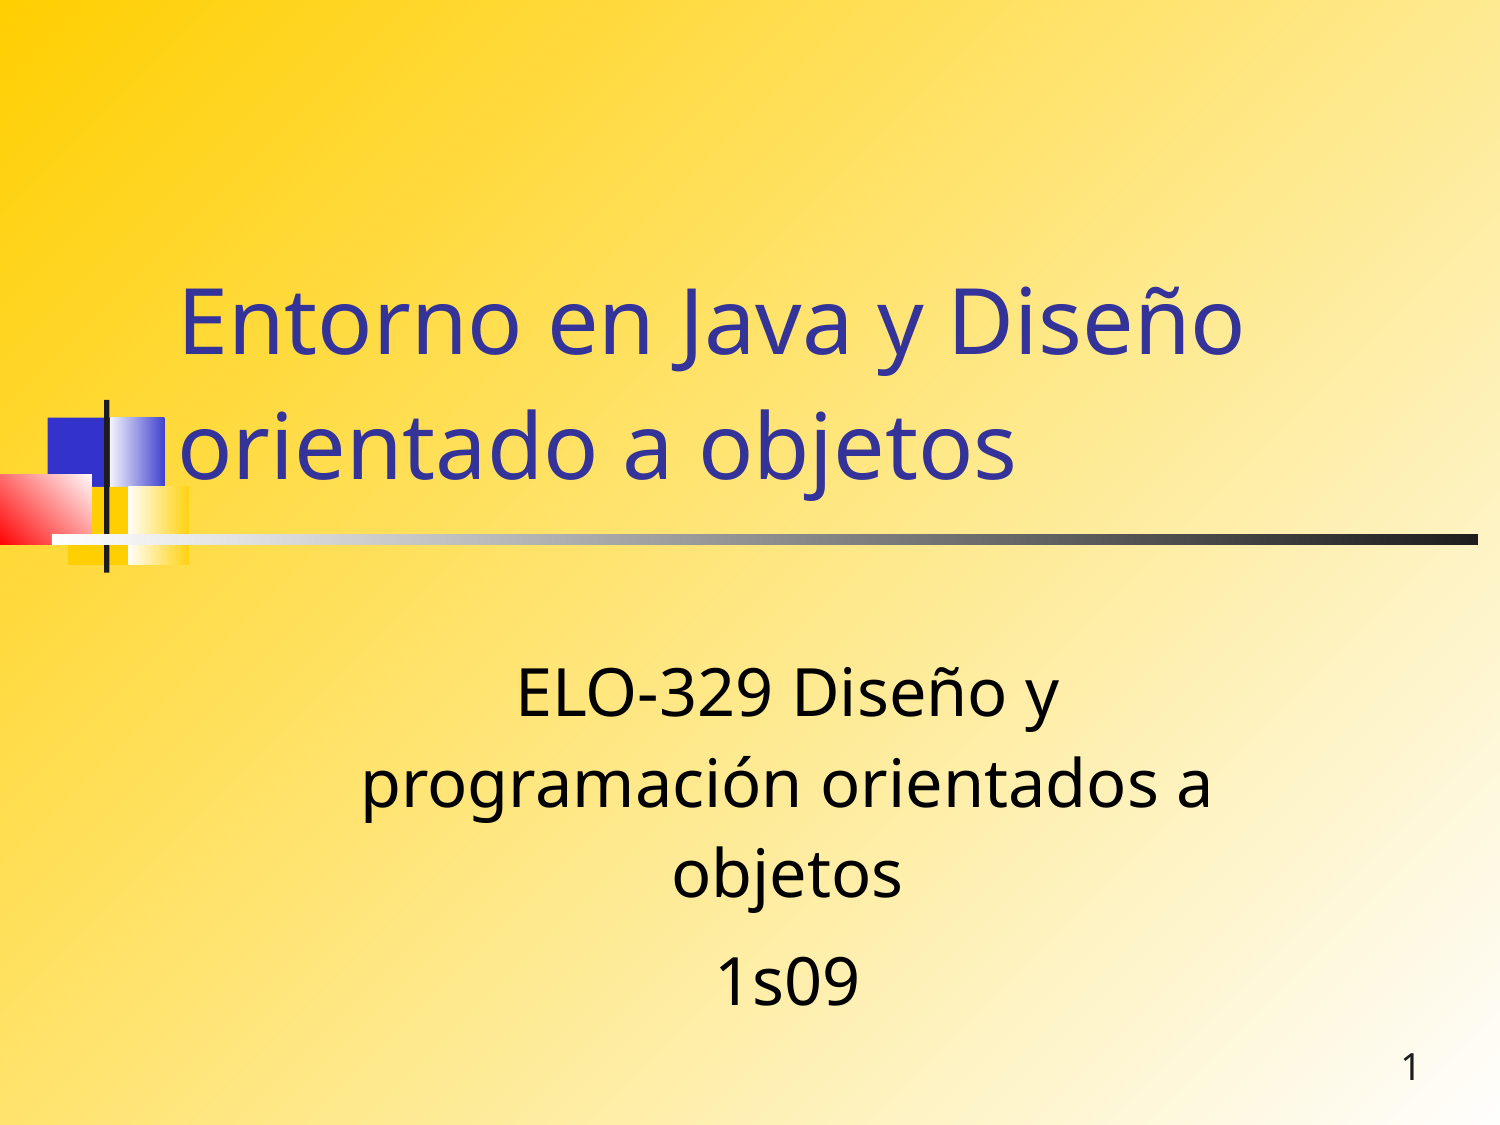

# Entorno en Java y Diseño orientado a objetos
ELO-329 Diseño y programación orientados a objetos
1s09
1